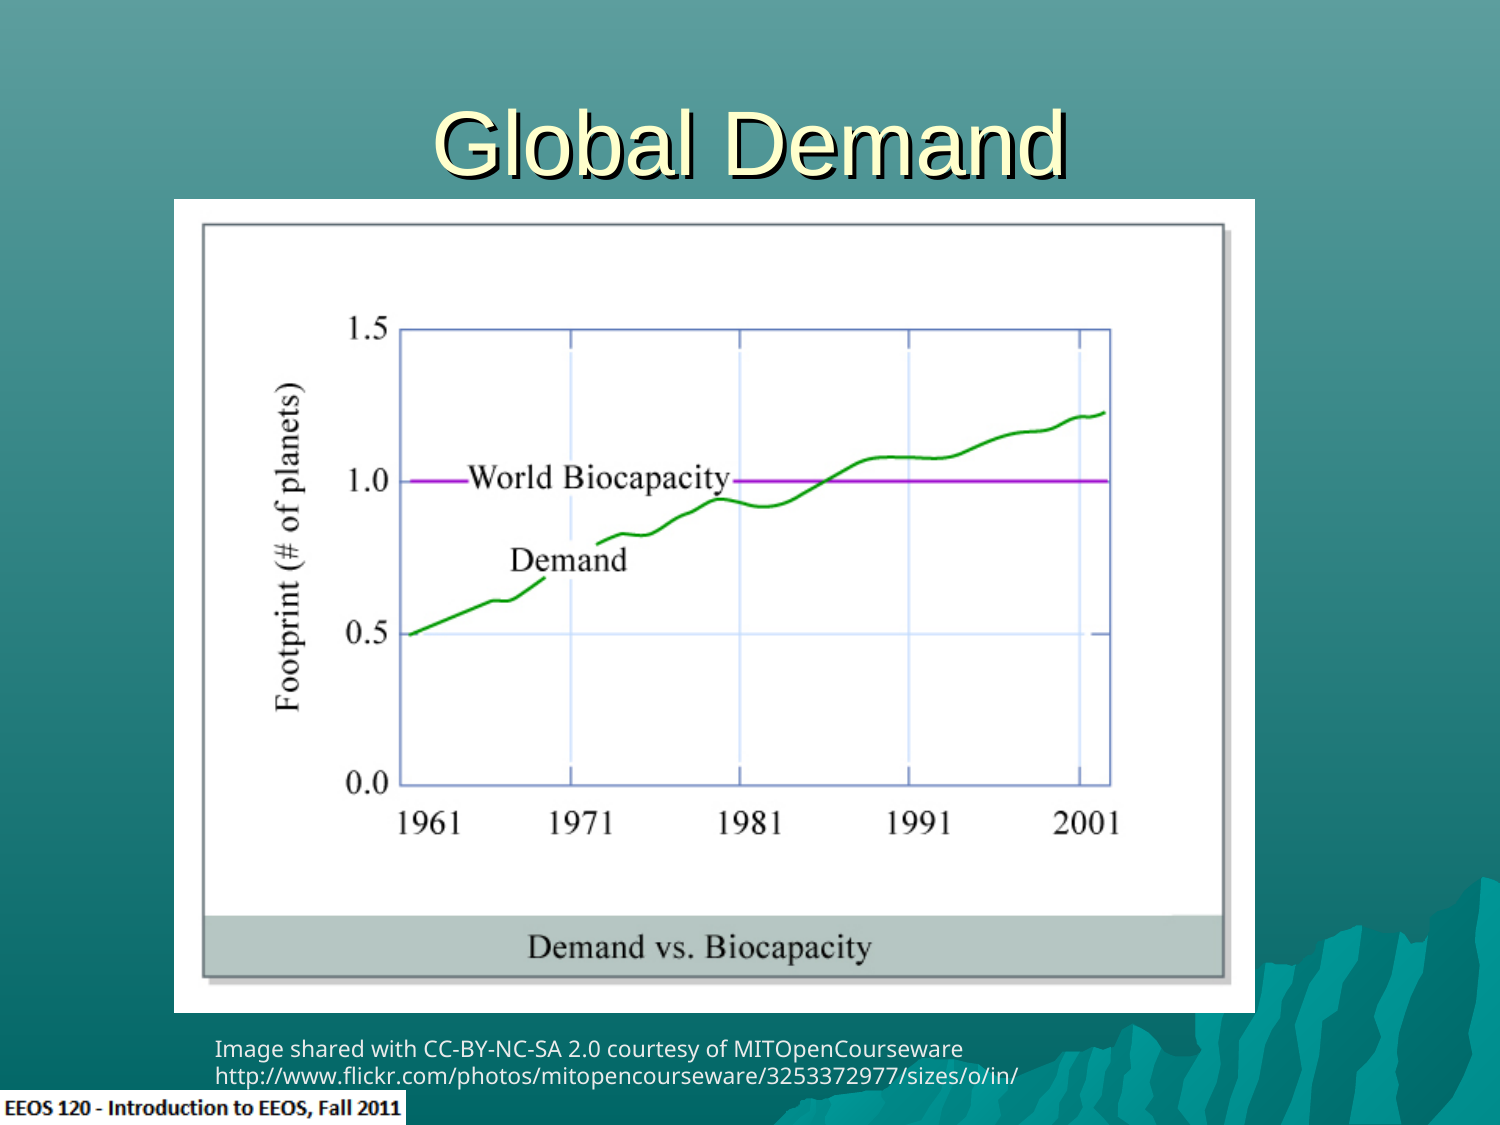

# Global Demand
Image shared with CC-BY-NC-SA 2.0 courtesy of MITOpenCourseware http://www.flickr.com/photos/mitopencourseware/3253372977/sizes/o/in/photostream/